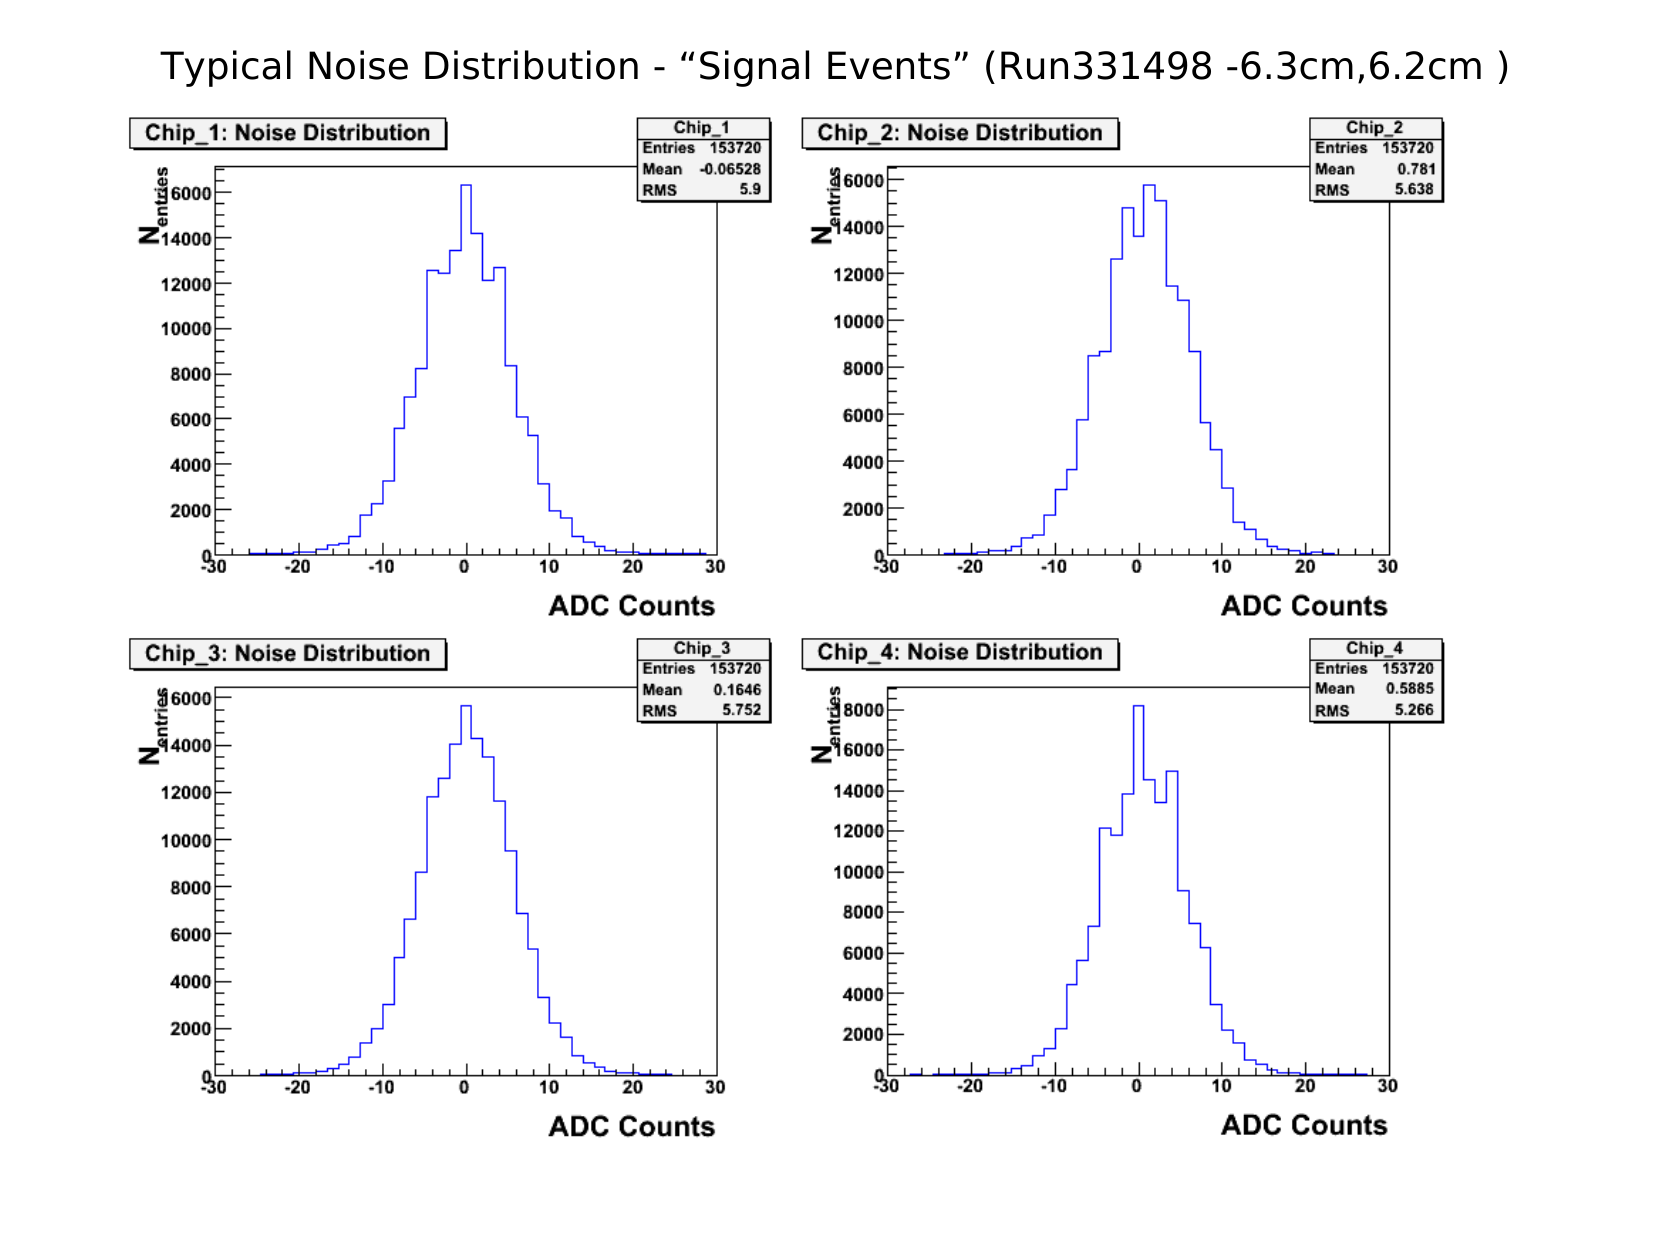

Typical Noise Distribution - “Signal Events” (Run331498 -6.3cm,6.2cm )